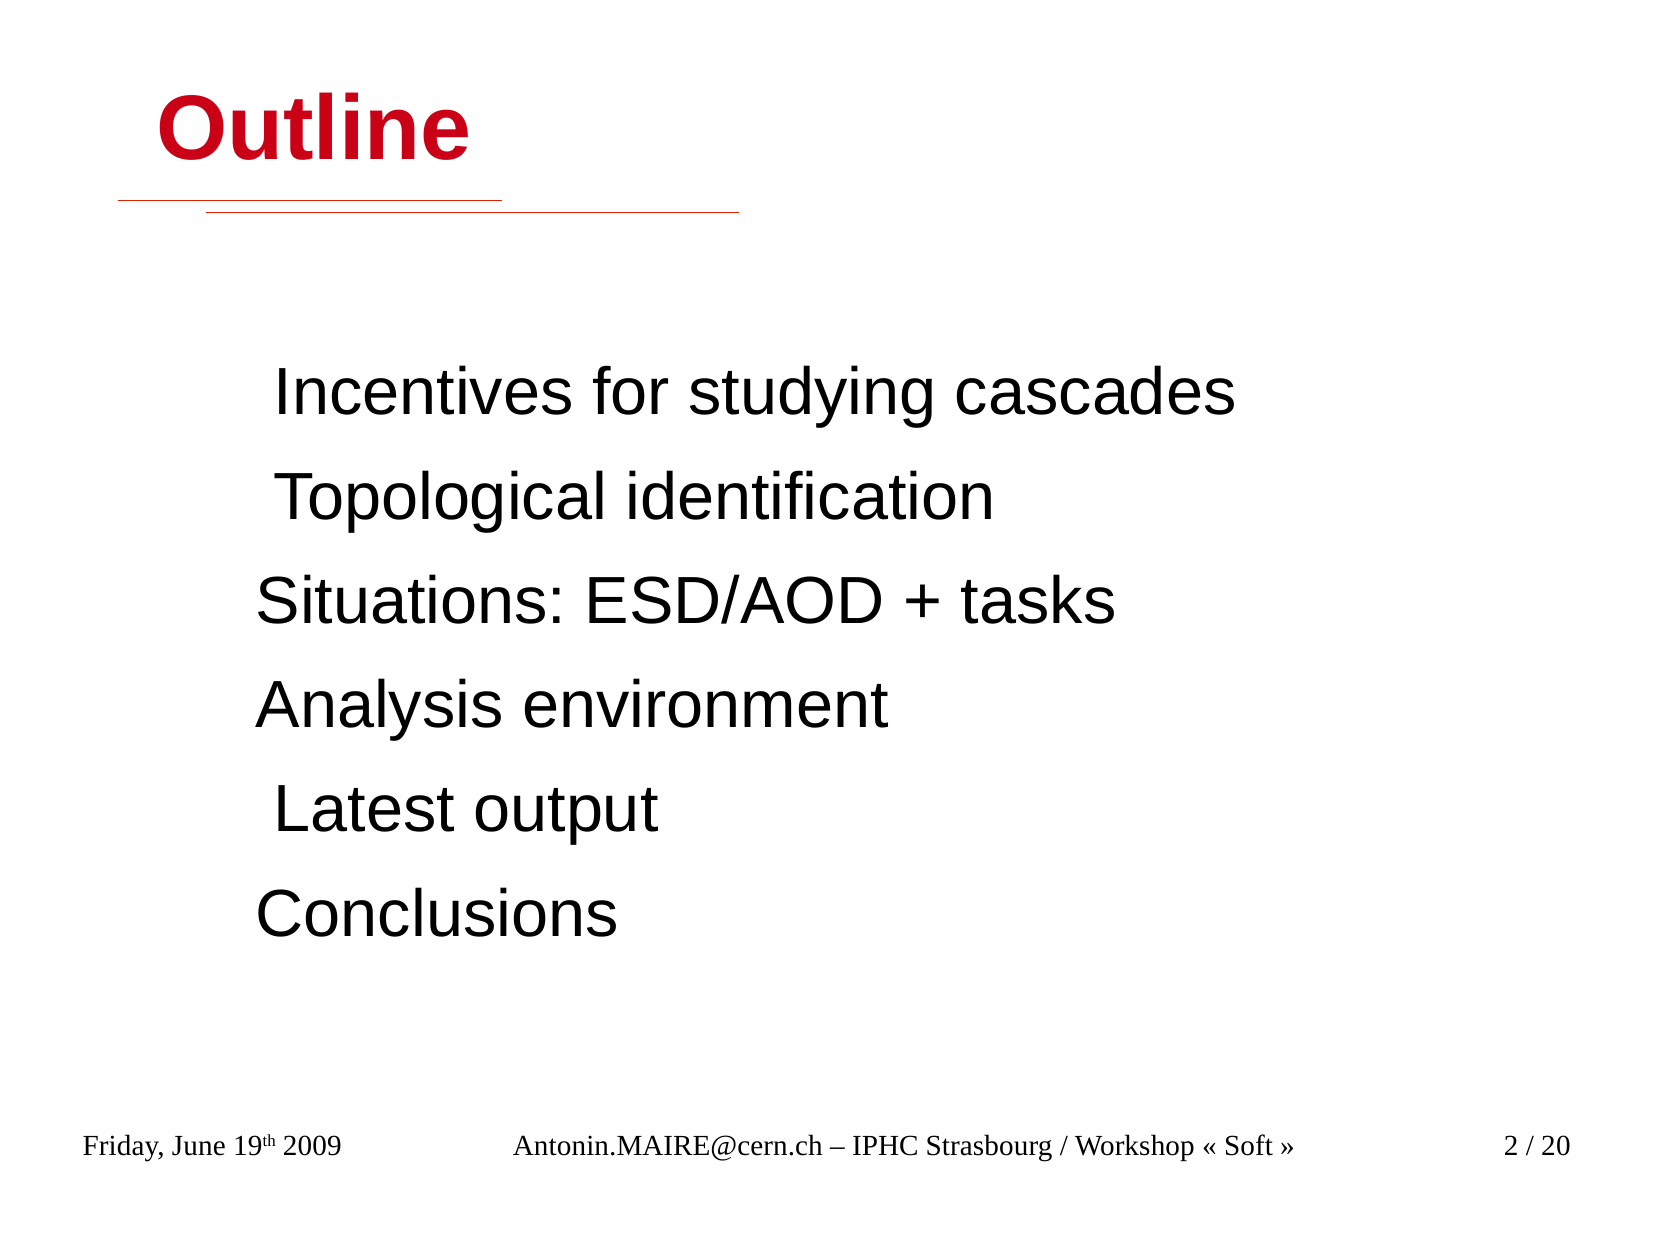

# Outline
 Incentives for studying cascades
 Topological identification
 Situations: ESD/AOD + tasks
 Analysis environment
 Latest output
 Conclusions
Mon, March 31st, 2008
Antonin Maire - IPHC Strasbourg / AliceWeek Apr. 08
2